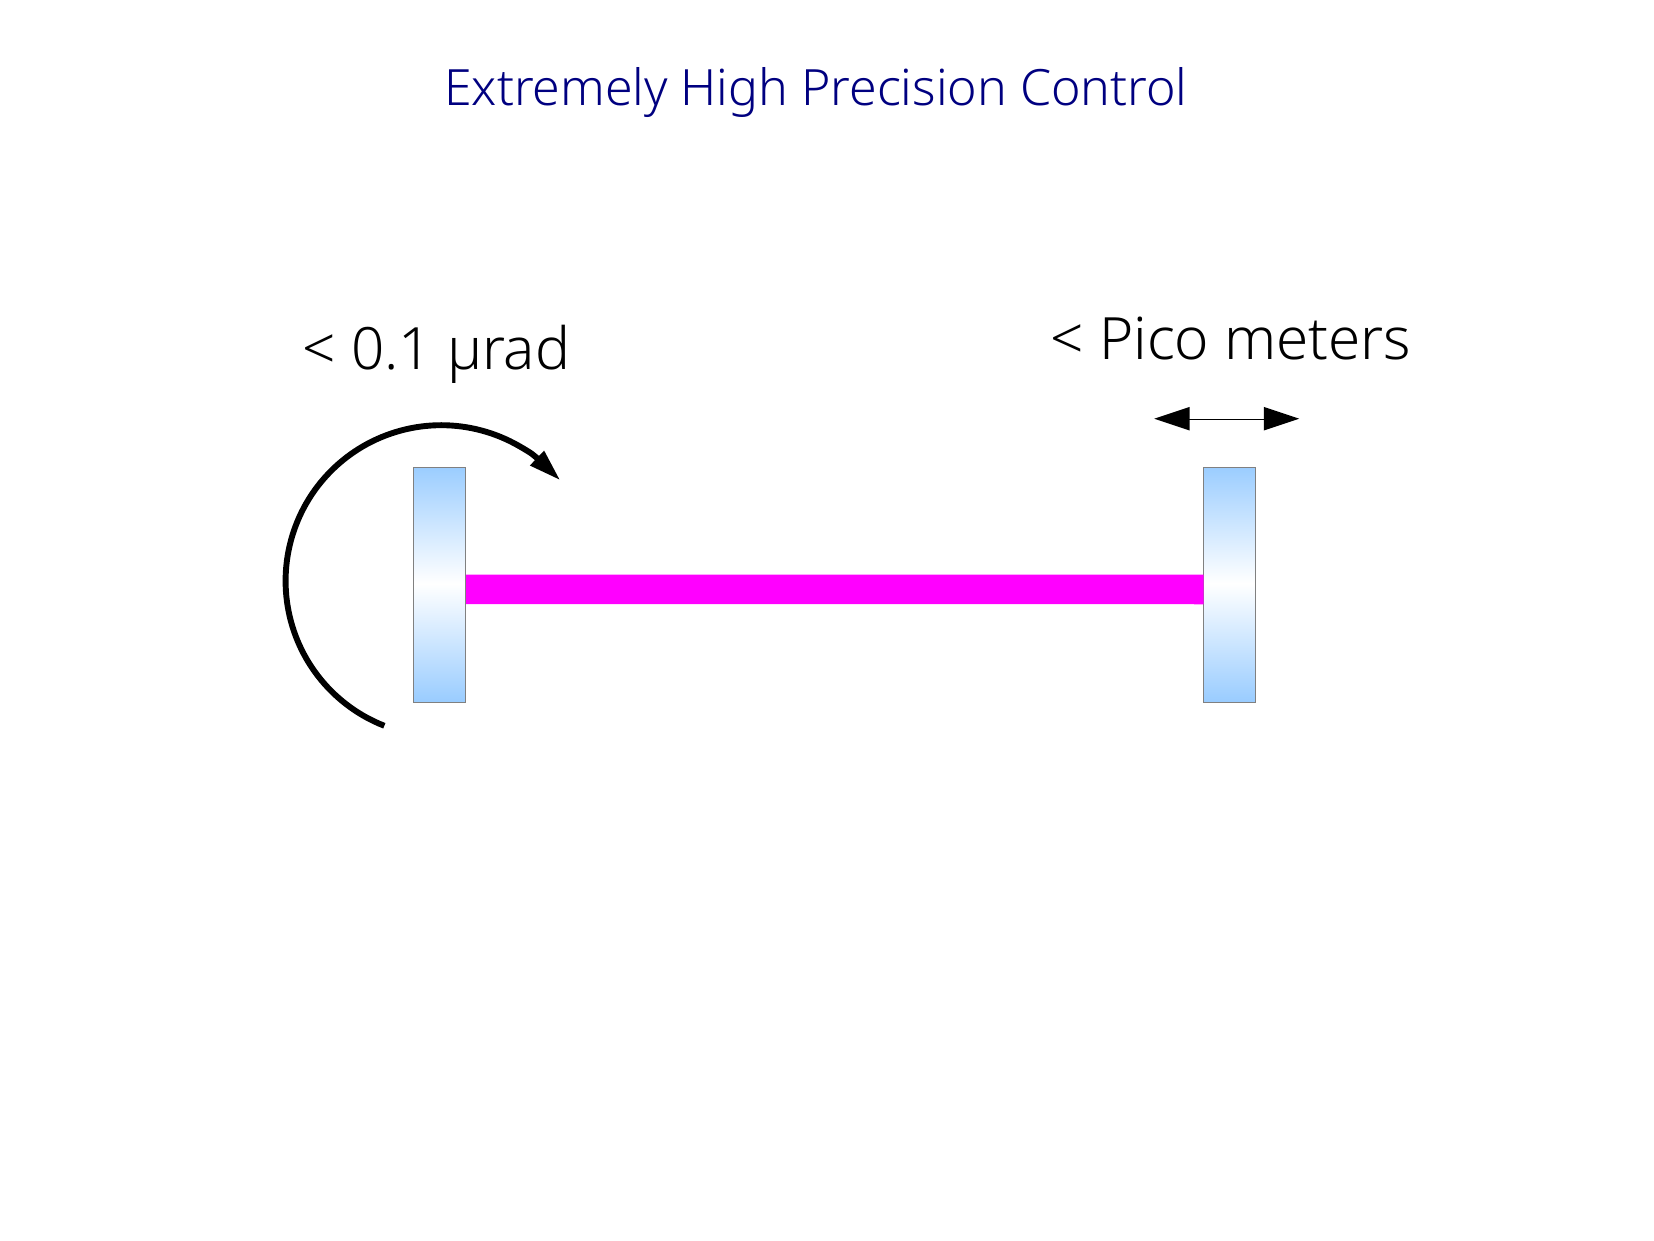

Extremely High Precision Control
< Pico meters
< 0.1 μrad